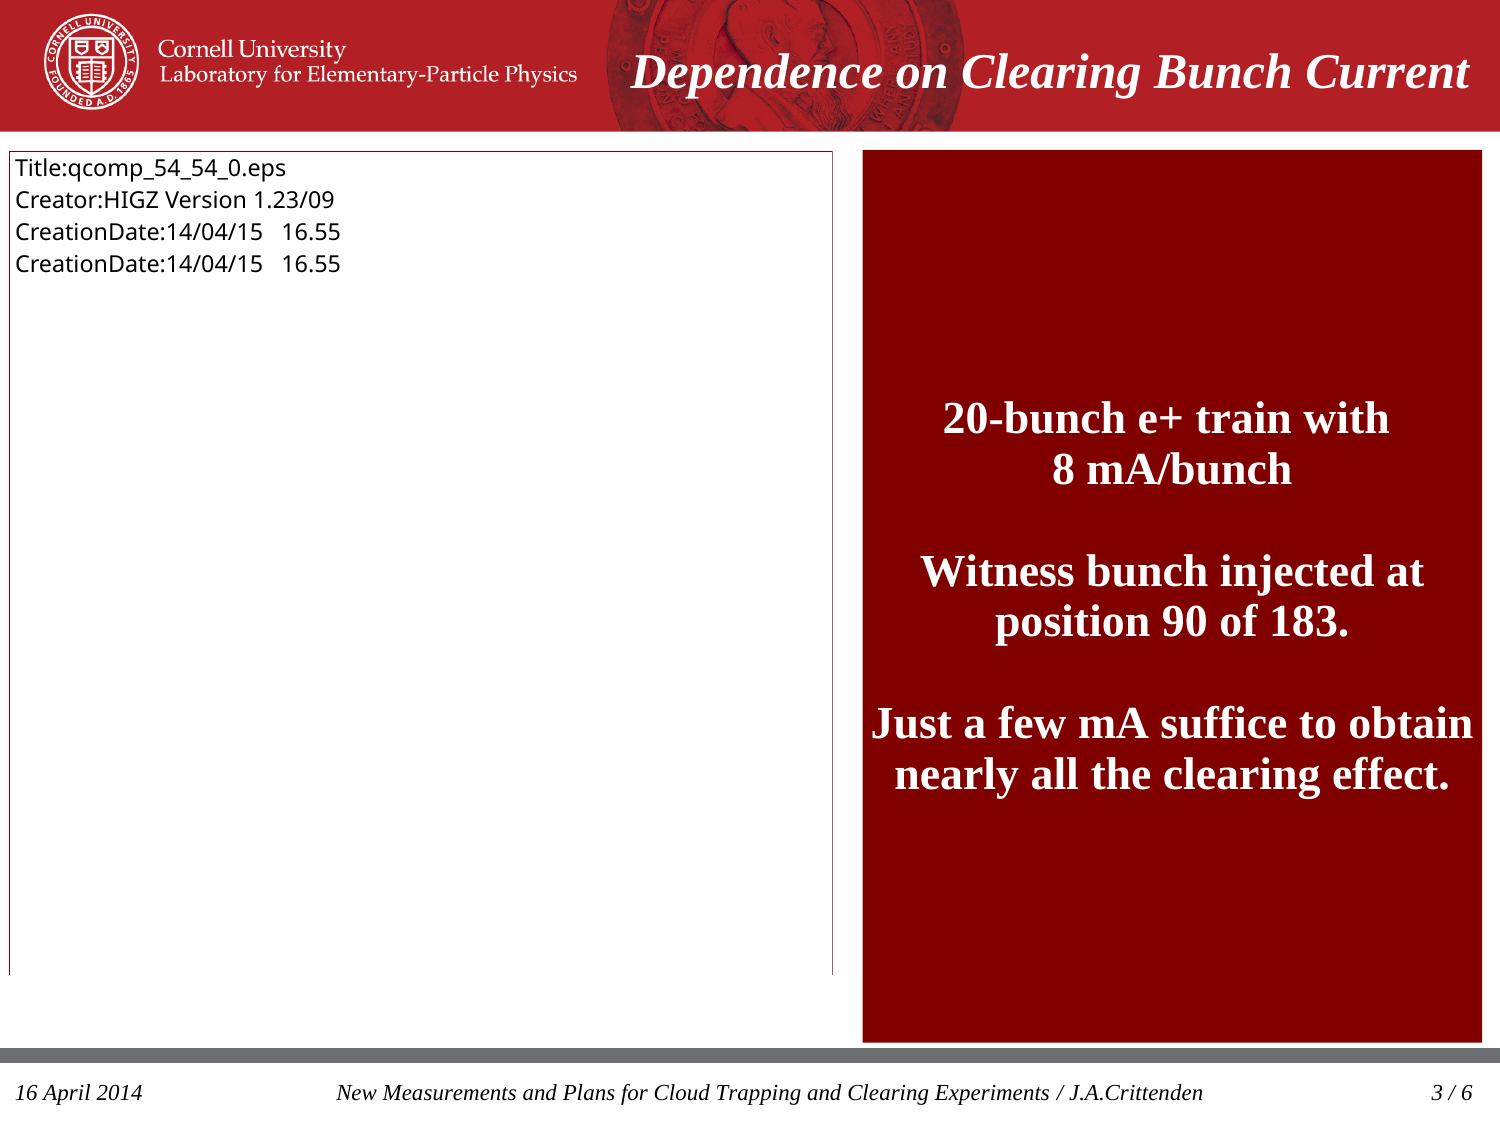

# Dependence on Clearing Bunch Current
20-bunch e+ train with
8 mA/bunch
Witness bunch injected at position 90 of 183.
Just a few mA suffice to obtain nearly all the clearing effect.